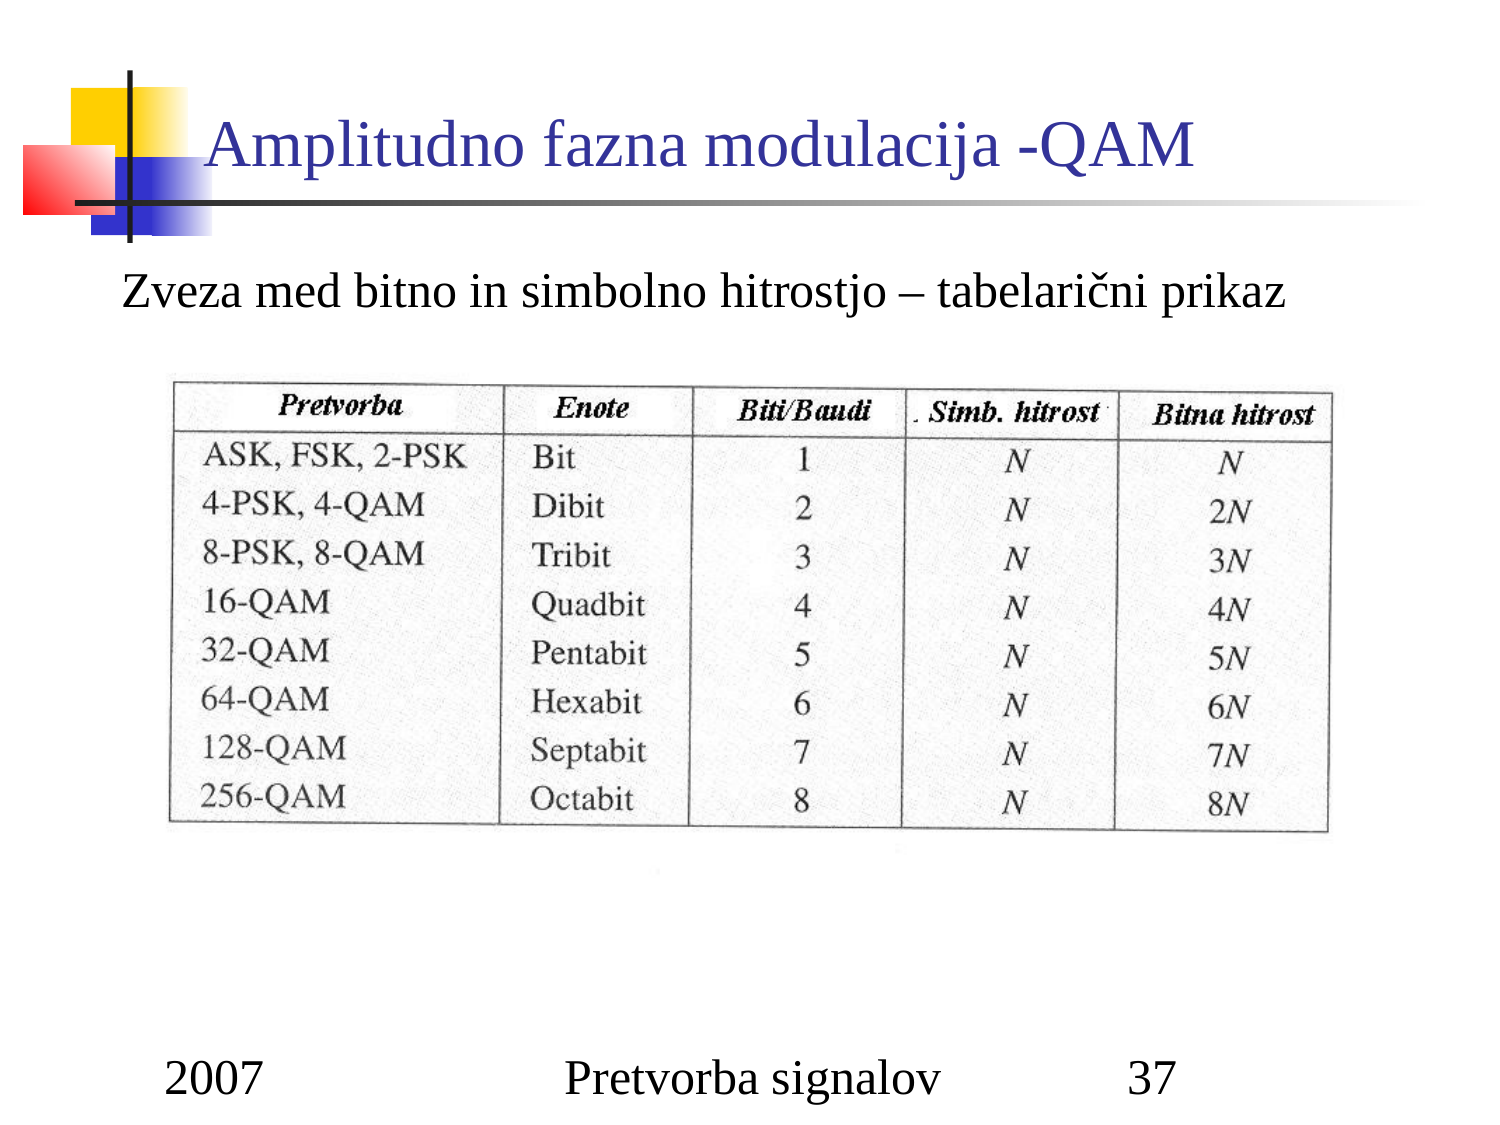

# Amplitudno fazna modulacija -QAM
	Zveza med bitno in simbolno hitrostjo – tabelarični prikaz
2007
Pretvorba signalov
37